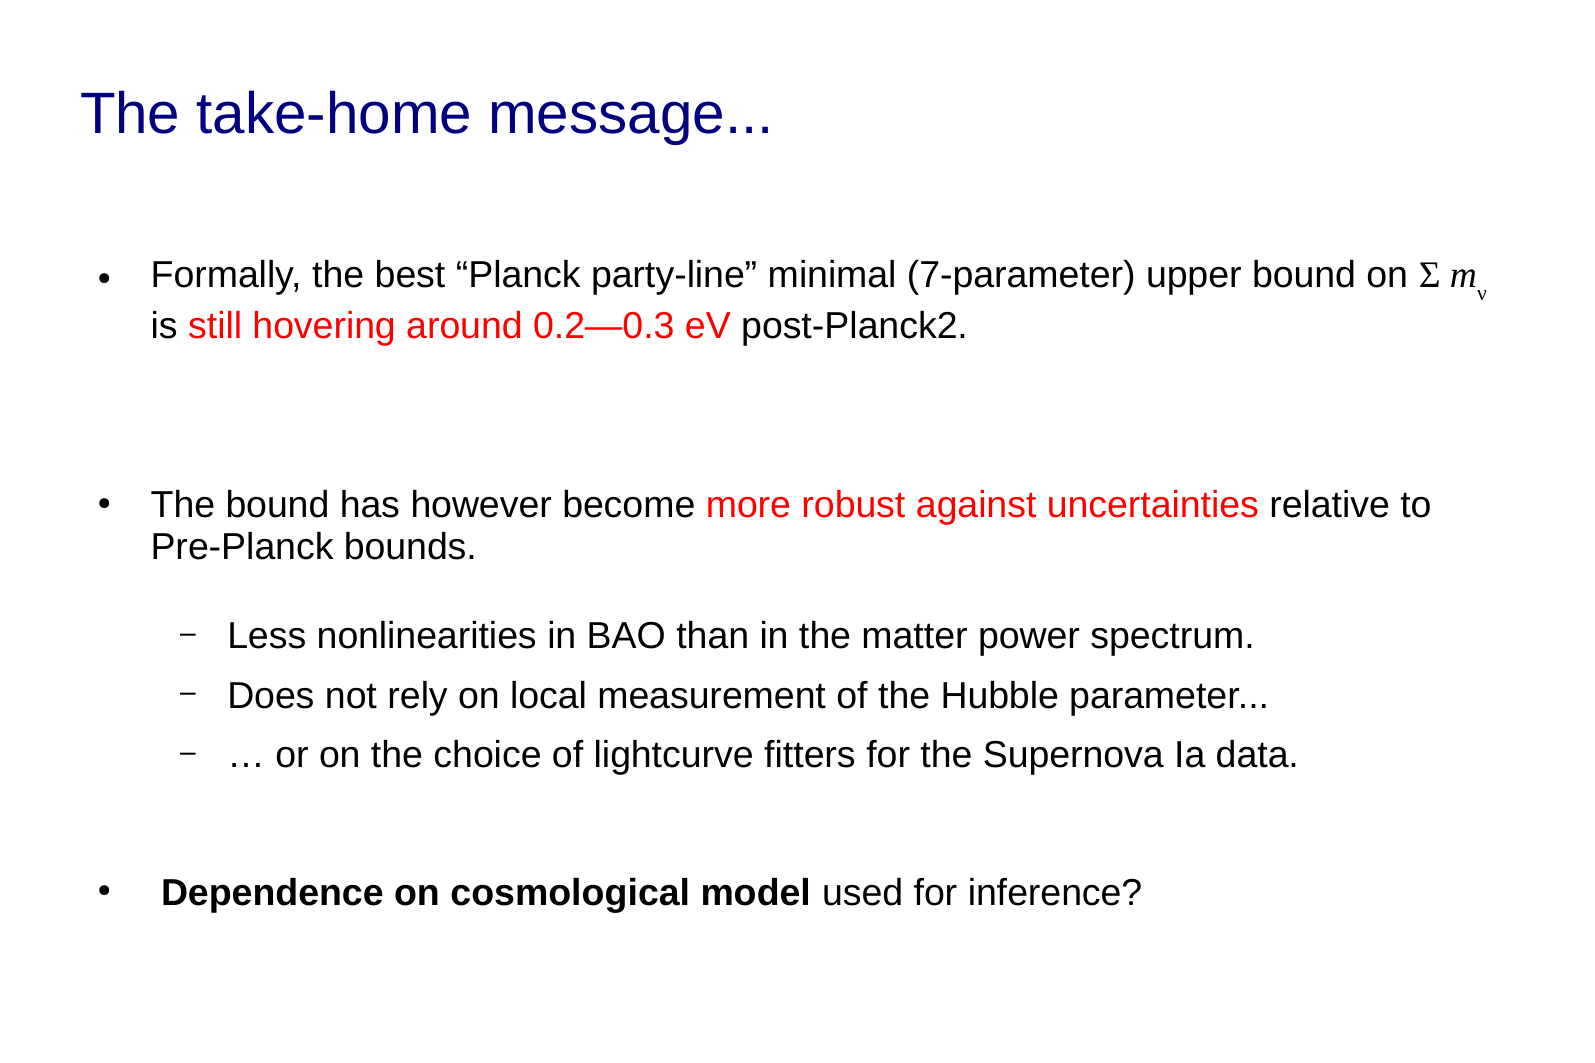

# The take-home message...
Formally, the best “Planck party-line” minimal (7-parameter) upper bound on Σ mν is still hovering around 0.2—0.3 eV post-Planck2.
The bound has however become more robust against uncertainties relative to Pre-Planck bounds.
Less nonlinearities in BAO than in the matter power spectrum.
Does not rely on local measurement of the Hubble parameter...
… or on the choice of lightcurve fitters for the Supernova Ia data.
 Dependence on cosmological model used for inference?